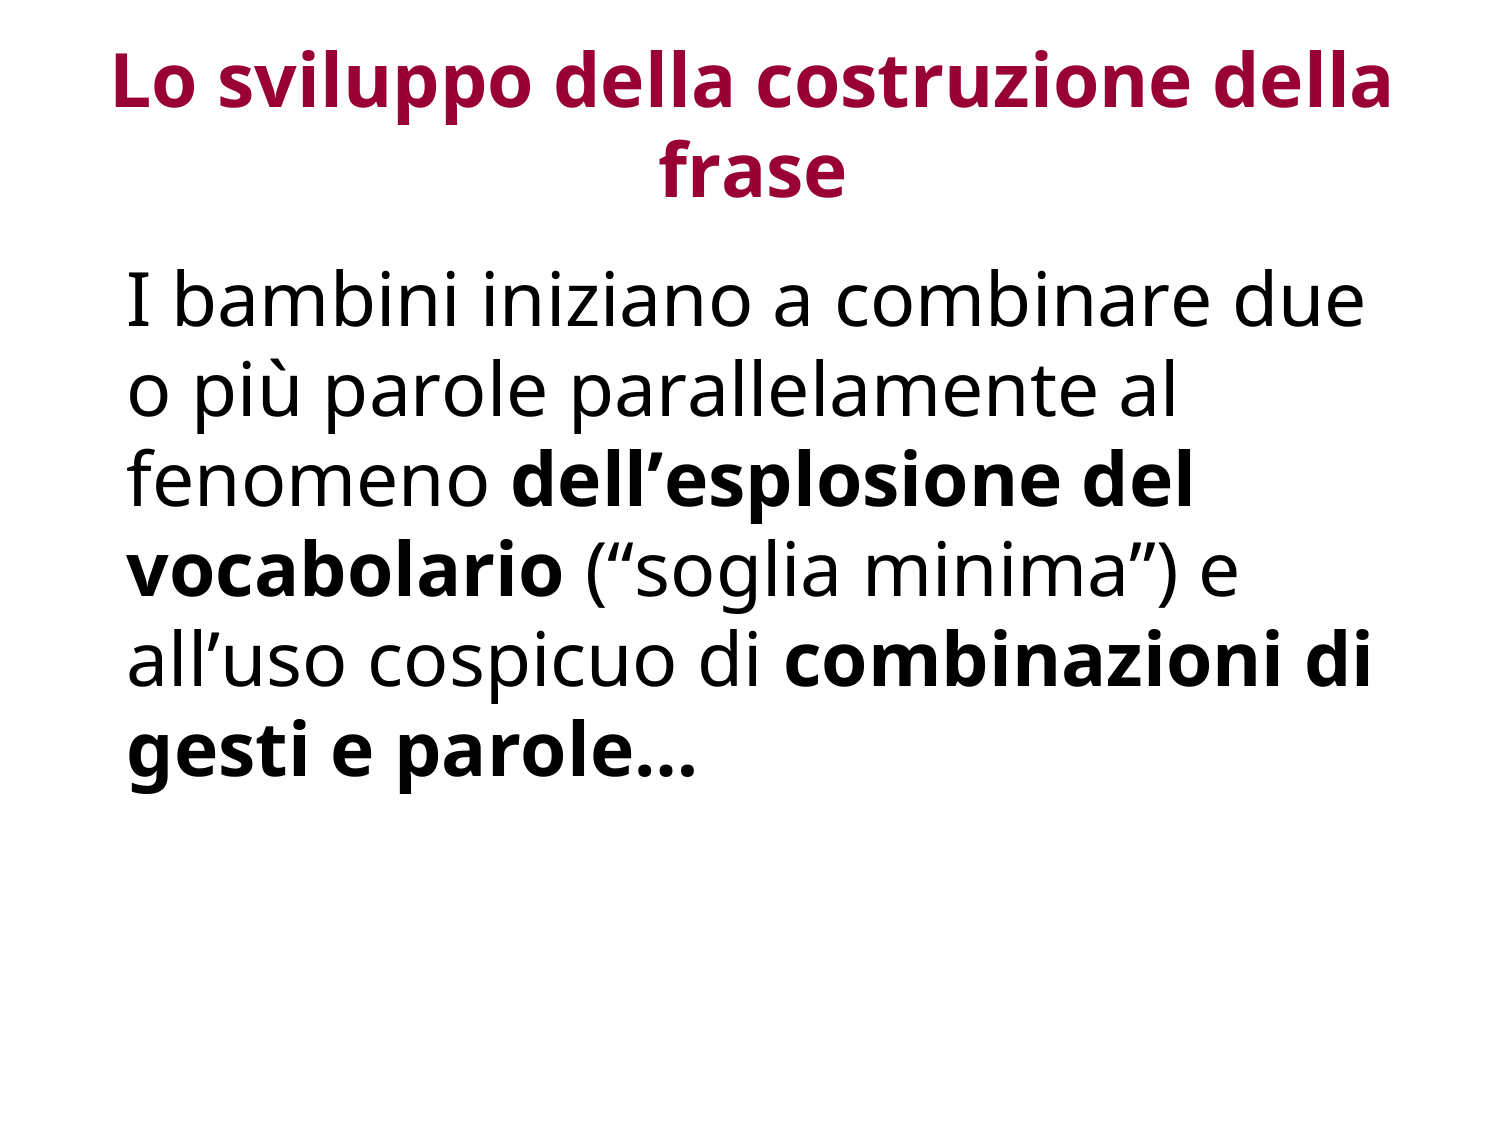

# Lo sviluppo della costruzione della frase
I bambini iniziano a combinare due o più parole parallelamente al fenomeno dell’esplosione del vocabolario (“soglia minima”) e all’uso cospicuo di combinazioni di gesti e parole…